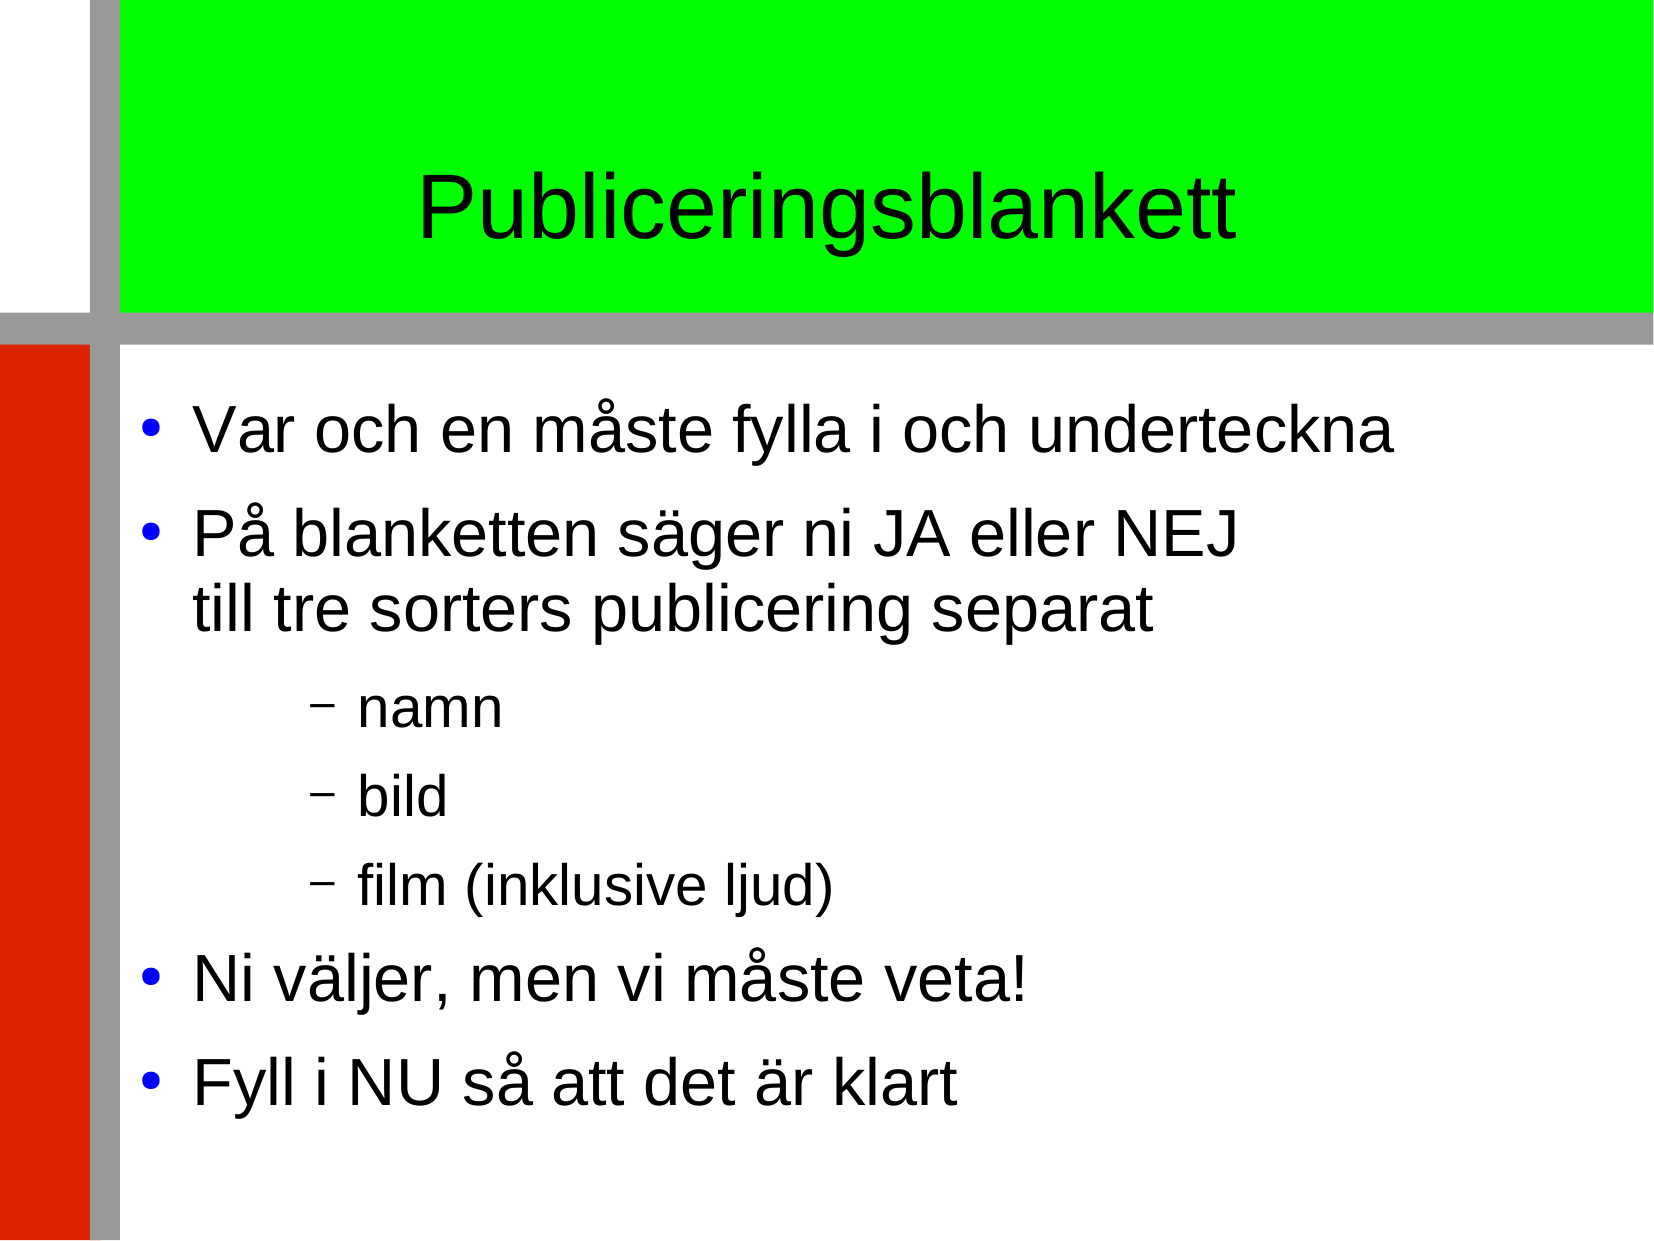

# Publiceringsblankett
Var och en måste fylla i och underteckna
På blanketten säger ni JA eller NEJ
till tre sorters publicering separat
namn
bild
film (inklusive ljud)
Ni väljer, men vi måste veta!
Fyll i NU så att det är klart